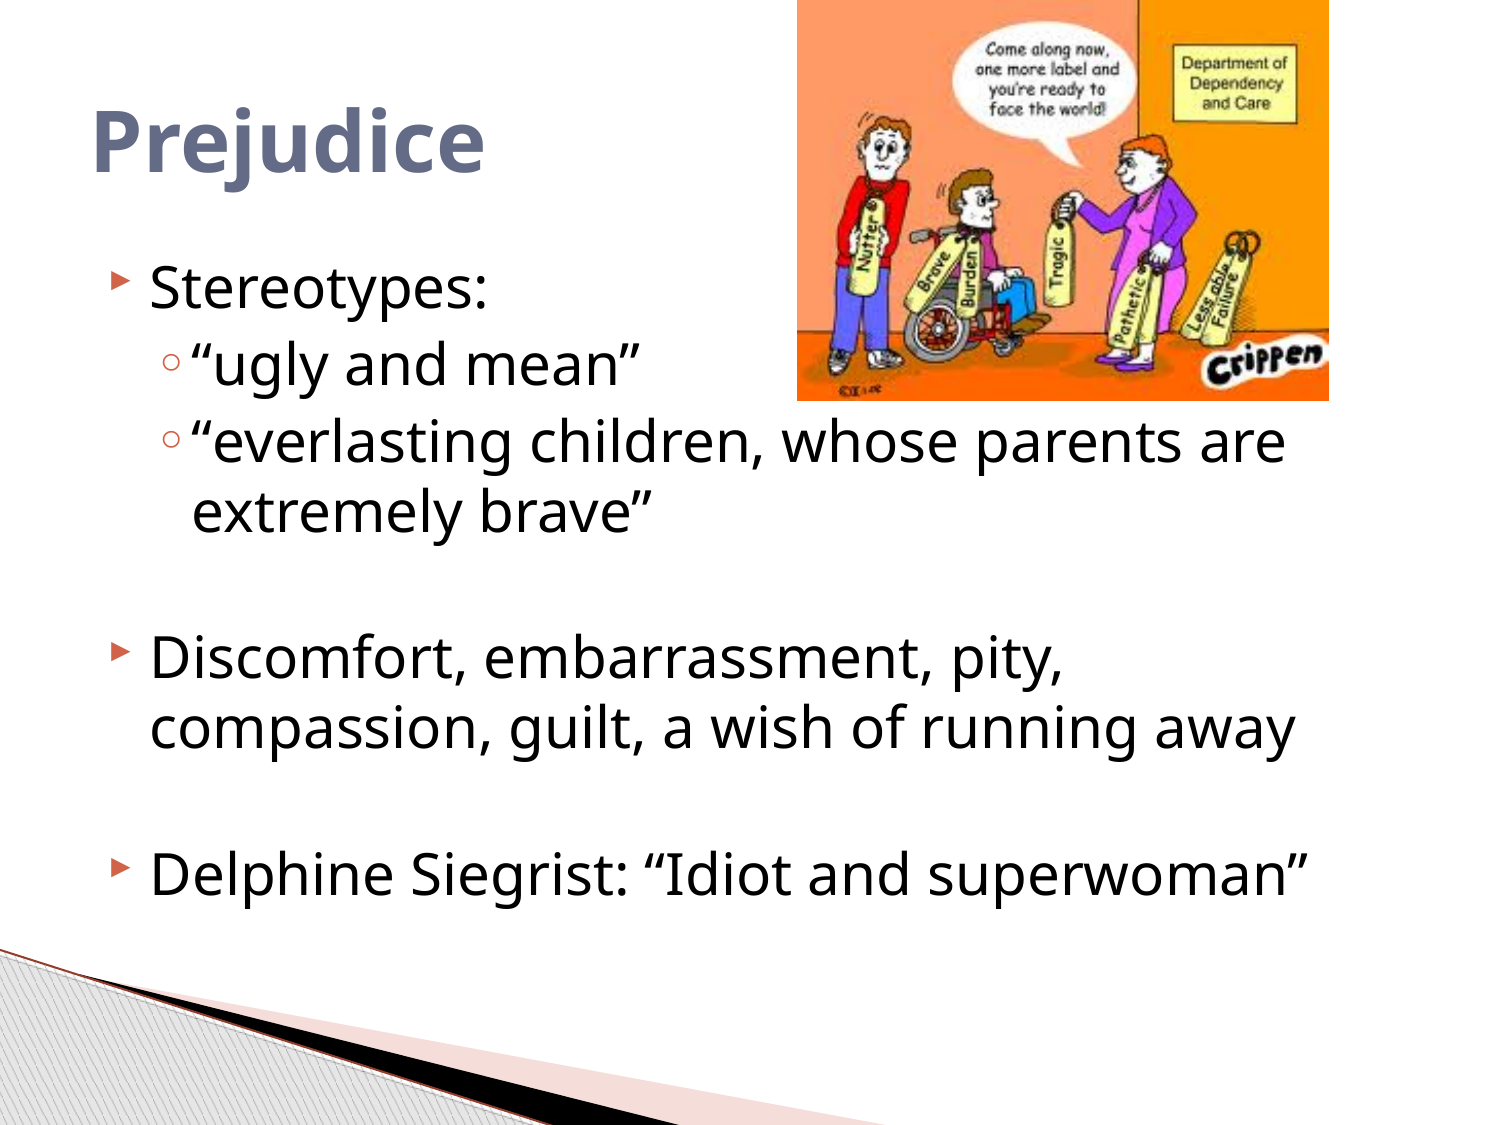

Prejudice
# Stereotypes:
“ugly and mean”
“everlasting children, whose parents are extremely brave”
Discomfort, embarrassment, pity, compassion, guilt, a wish of running away
Delphine Siegrist: “Idiot and superwoman”